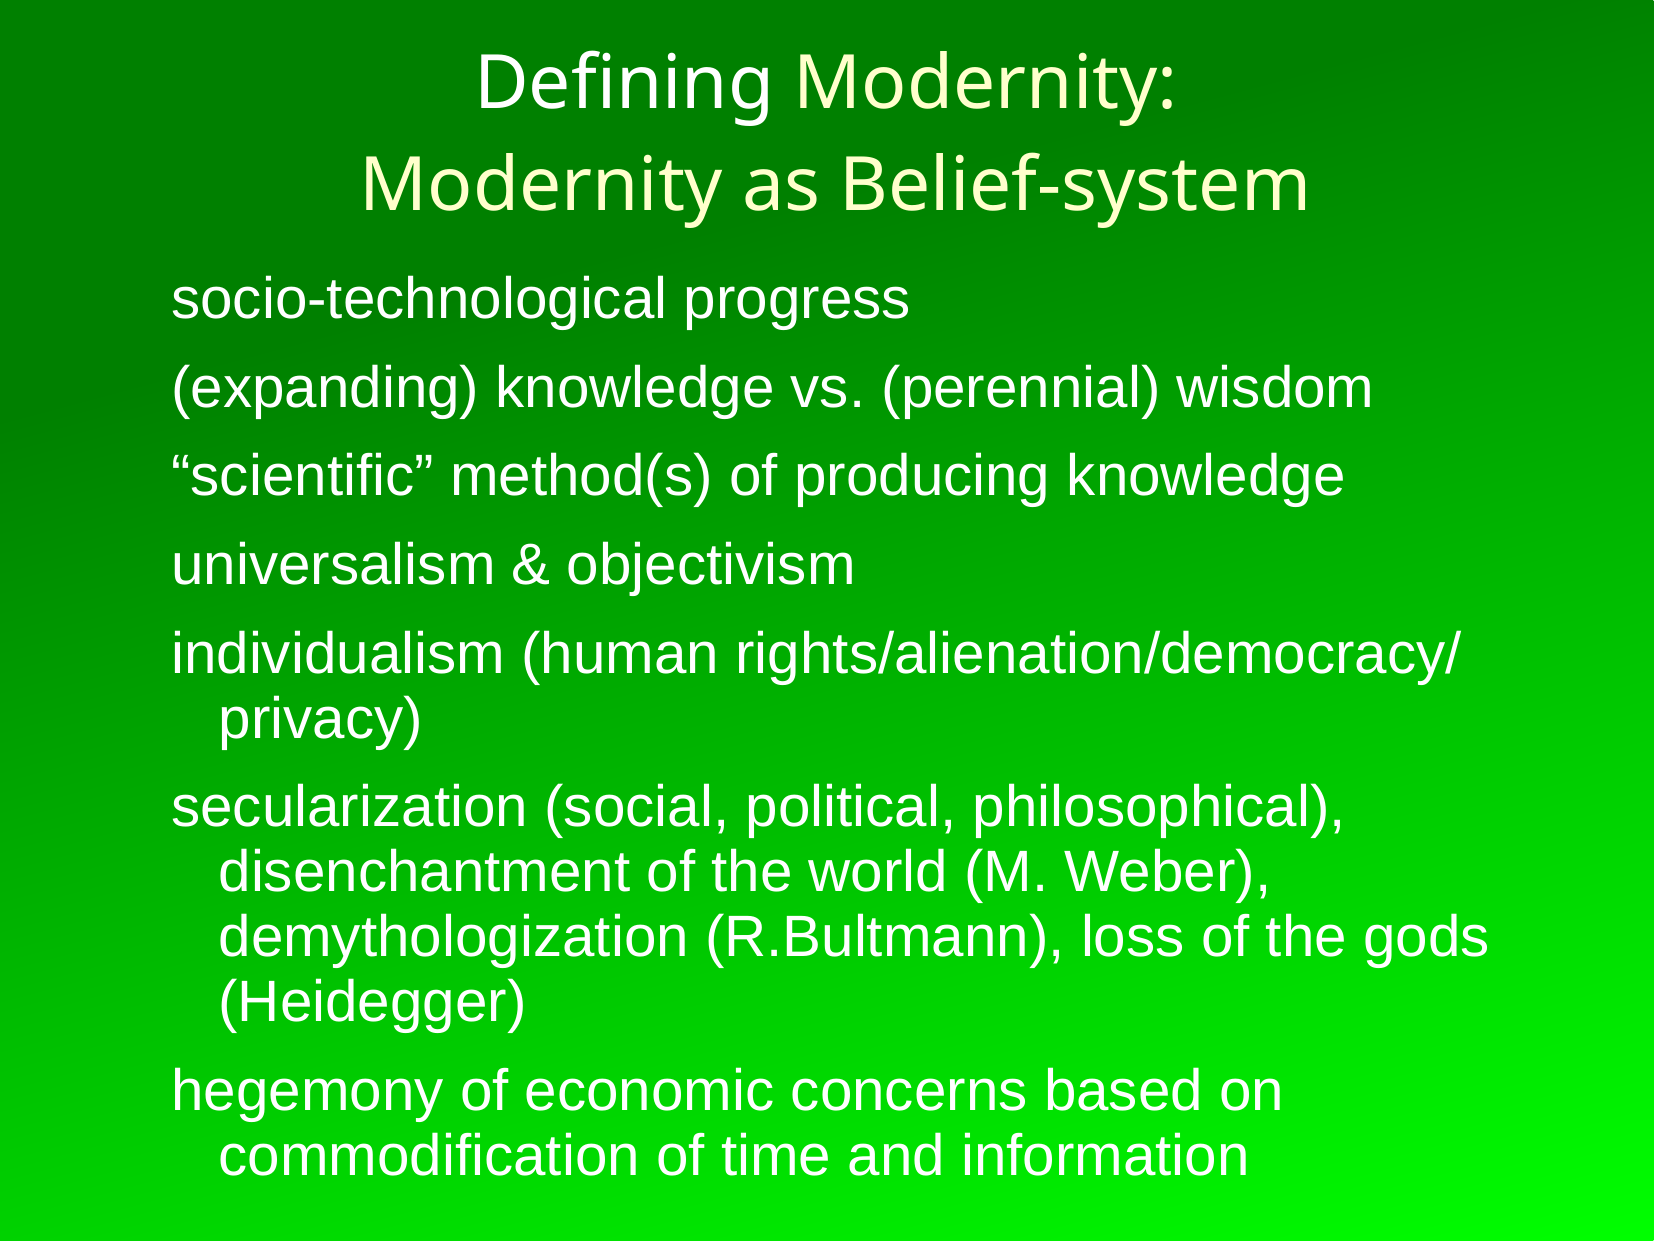

# Defining Modernity: Modernity as Belief-system
socio-technological progress
(expanding) knowledge vs. (perennial) wisdom
“scientific” method(s) of producing knowledge
universalism & objectivism
individualism (human rights/alienation/democracy/ privacy)
secularization (social, political, philosophical), disenchantment of the world (M. Weber), demythologization (R.Bultmann), loss of the gods (Heidegger)
hegemony of economic concerns based on commodification of time and information